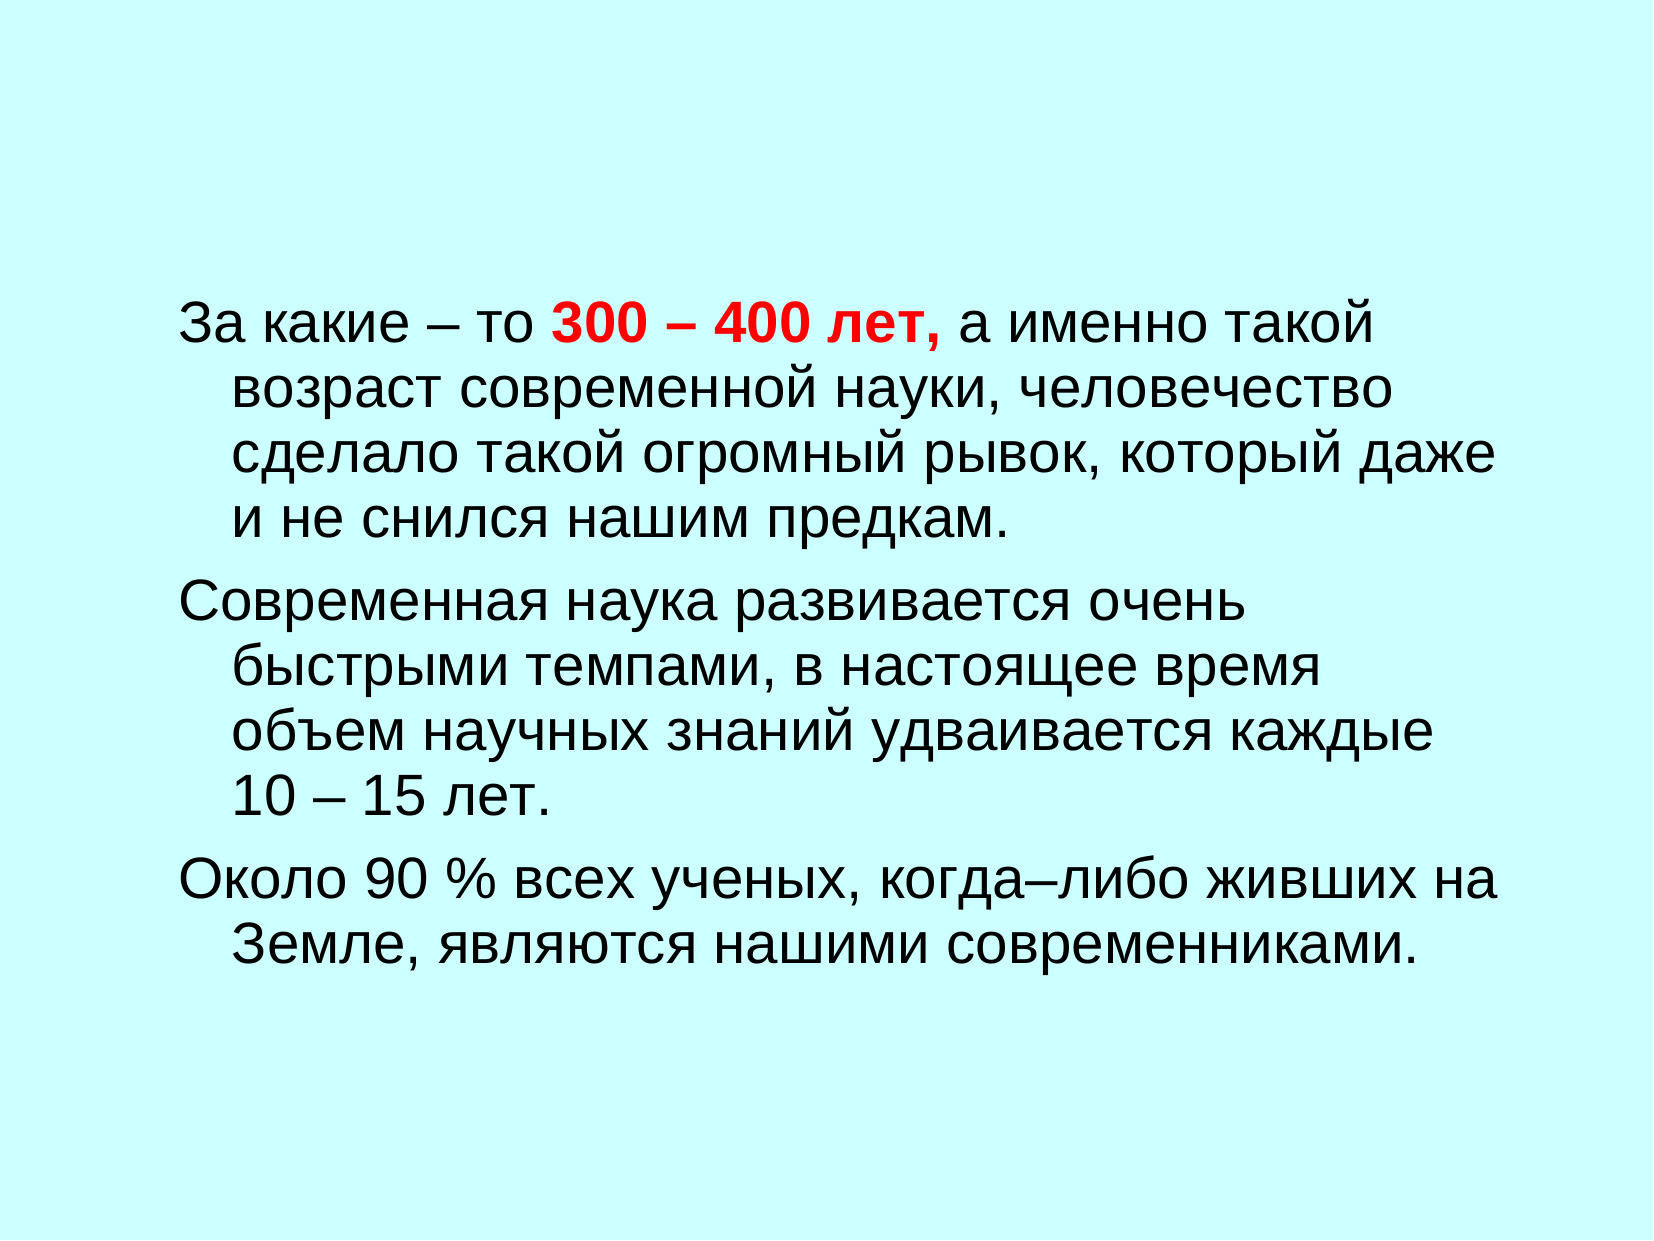

# За какие – то 300 – 400 лет, а именно такой возраст современной науки, человечество сделало такой огромный рывок, который даже и не снился нашим предкам.
Современная наука развивается очень быстрыми темпами, в настоящее время объем научных знаний удваивается каждые 10 – 15 лет.
Около 90 % всех ученых, когда–либо живших на Земле, являются нашими современниками.